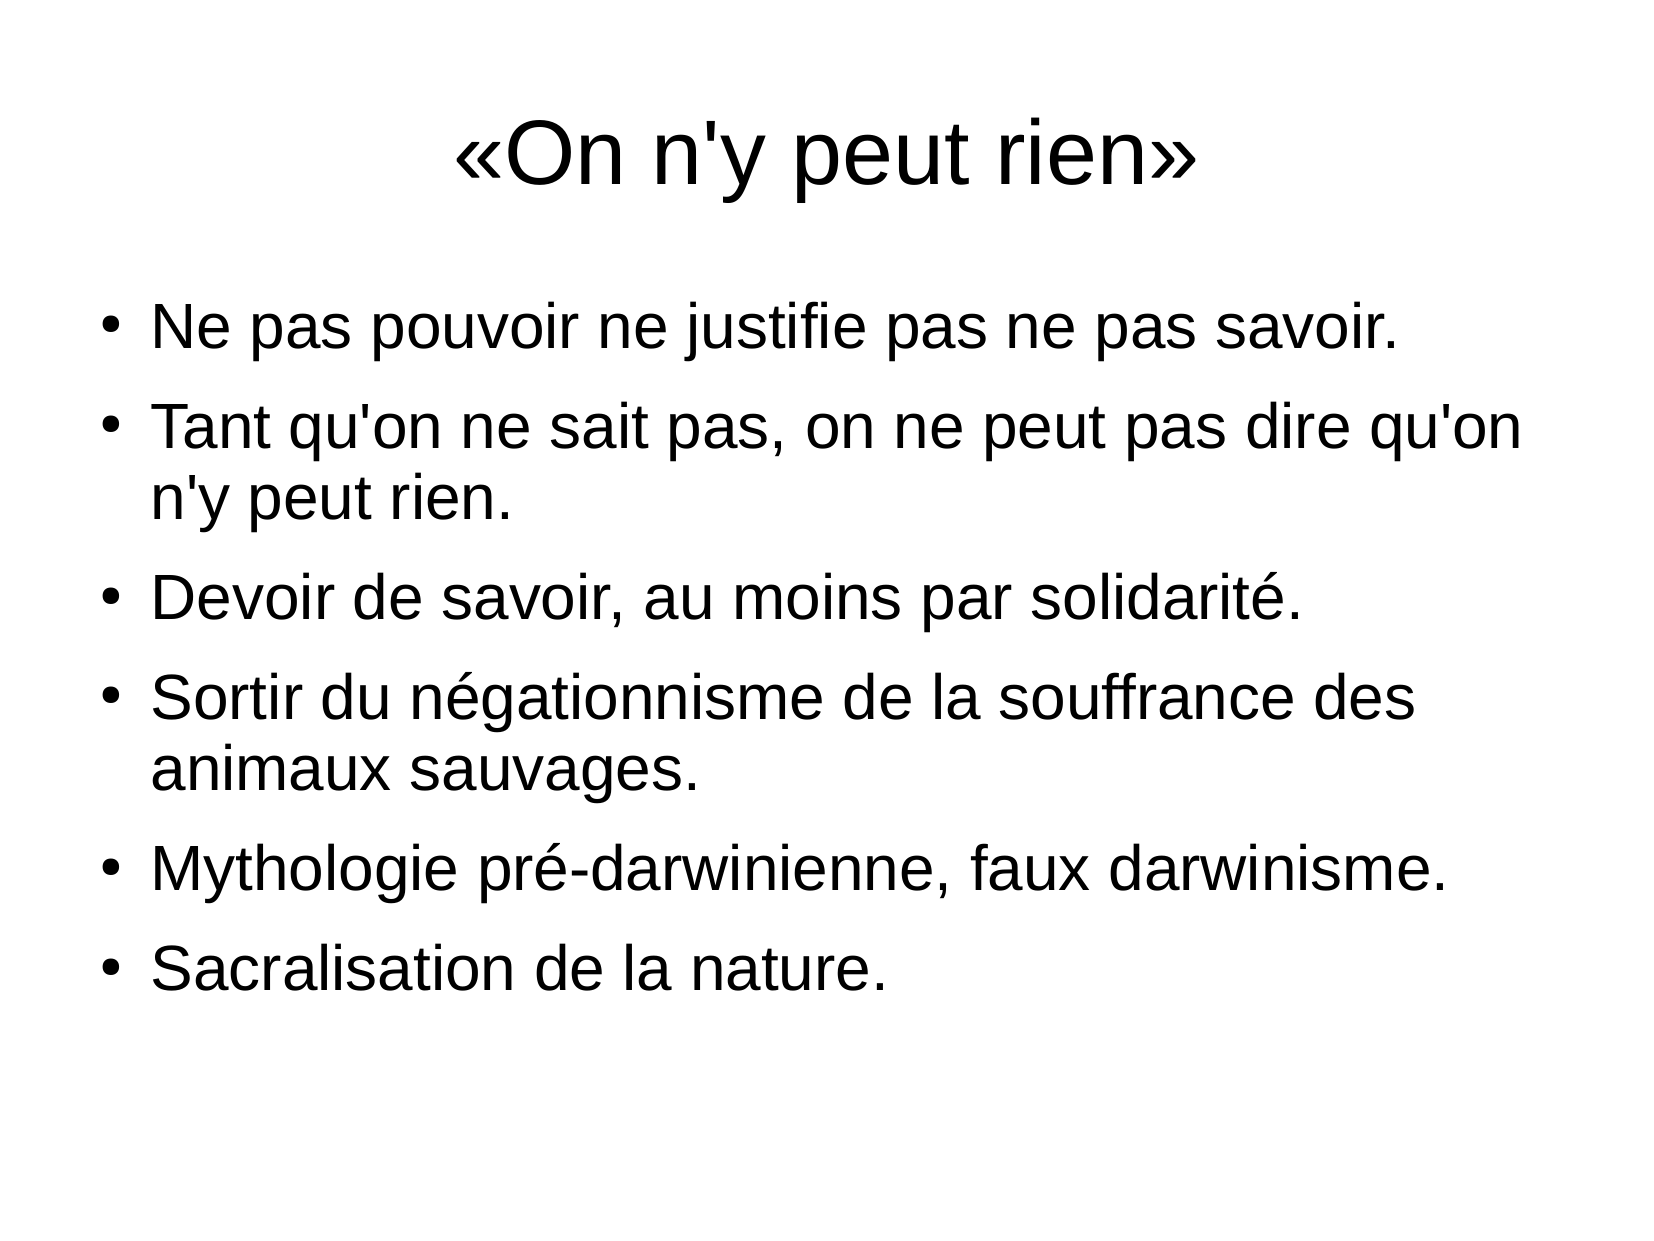

# «On n'y peut rien»
Ne pas pouvoir ne justifie pas ne pas savoir.
Tant qu'on ne sait pas, on ne peut pas dire qu'on n'y peut rien.
Devoir de savoir, au moins par solidarité.
Sortir du négationnisme de la souffrance des animaux sauvages.
Mythologie pré-darwinienne, faux darwinisme.
Sacralisation de la nature.